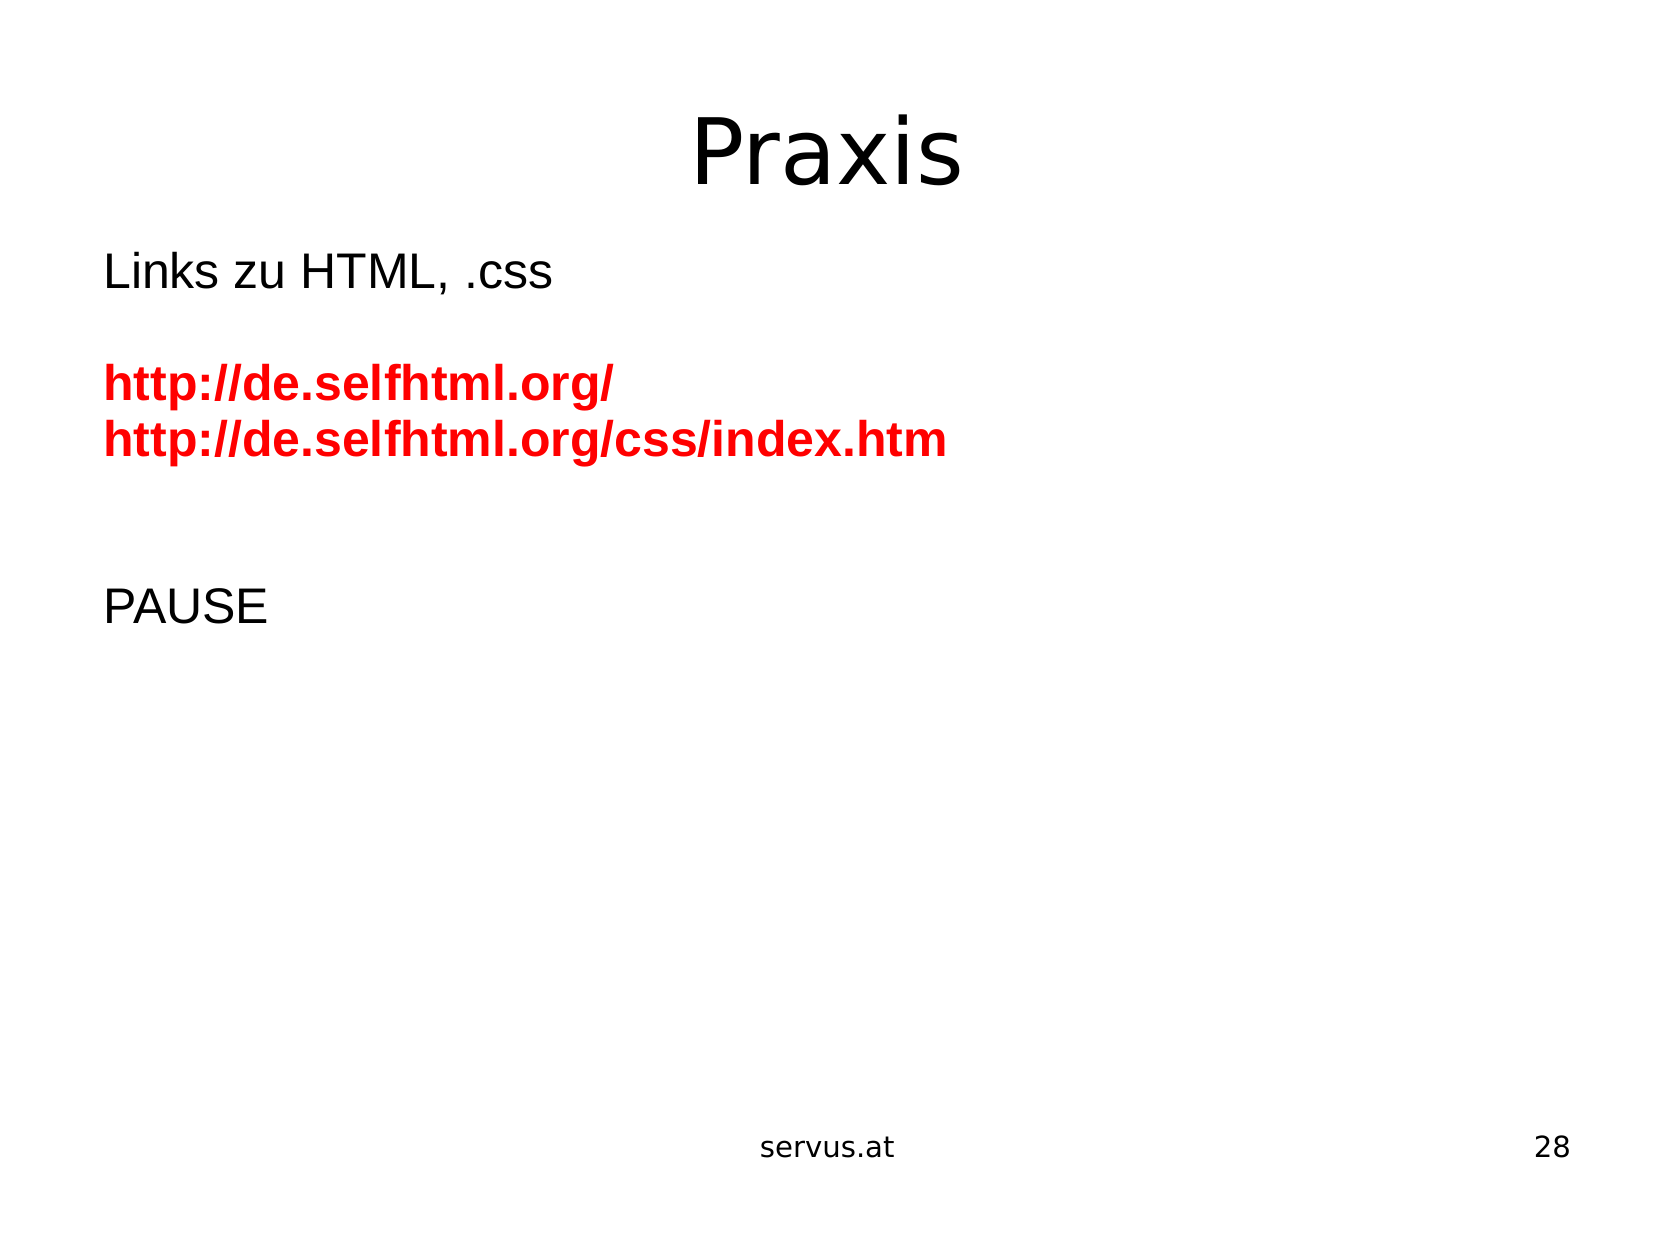

# Praxis
Links zu HTML, .css
http://de.selfhtml.org/
http://de.selfhtml.org/css/index.htm
PAUSE
servus.at
28